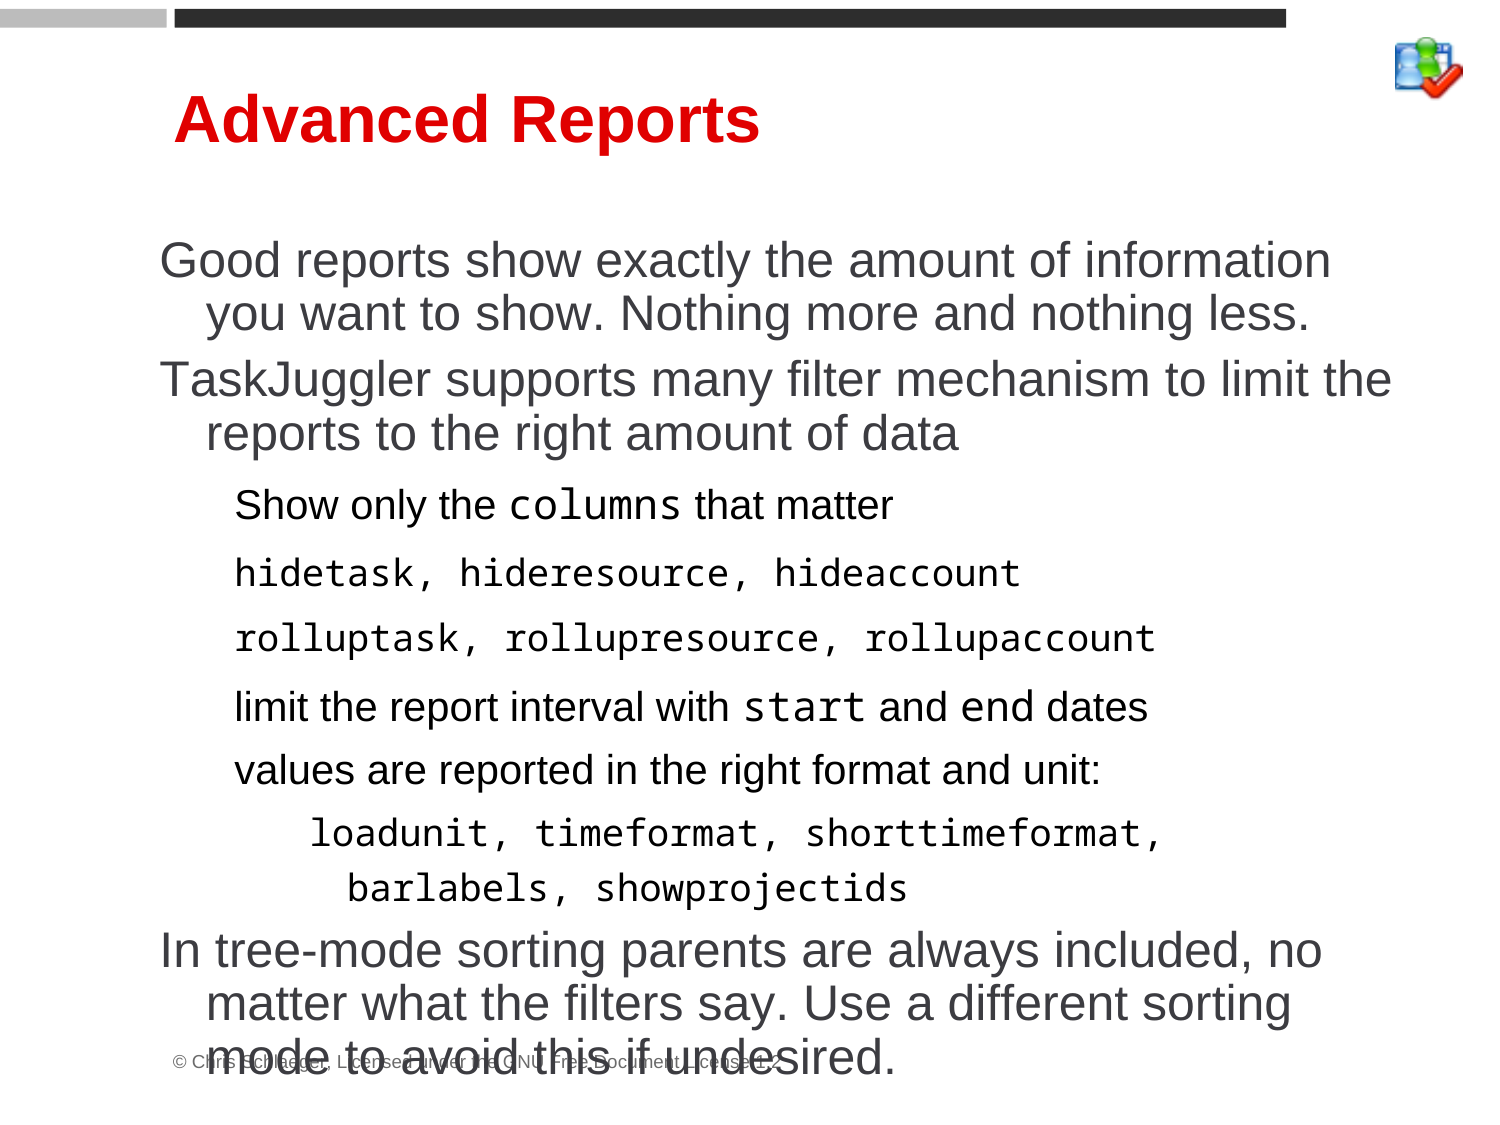

# Advanced Reports
Good reports show exactly the amount of information you want to show. Nothing more and nothing less.
TaskJuggler supports many filter mechanism to limit the reports to the right amount of data
Show only the columns that matter
hidetask, hideresource, hideaccount
rolluptask, rollupresource, rollupaccount
limit the report interval with start and end dates
values are reported in the right format and unit:
loadunit, timeformat, shorttimeformat, barlabels, showprojectids
In tree-mode sorting parents are always included, no matter what the filters say. Use a different sorting mode to avoid this if undesired.